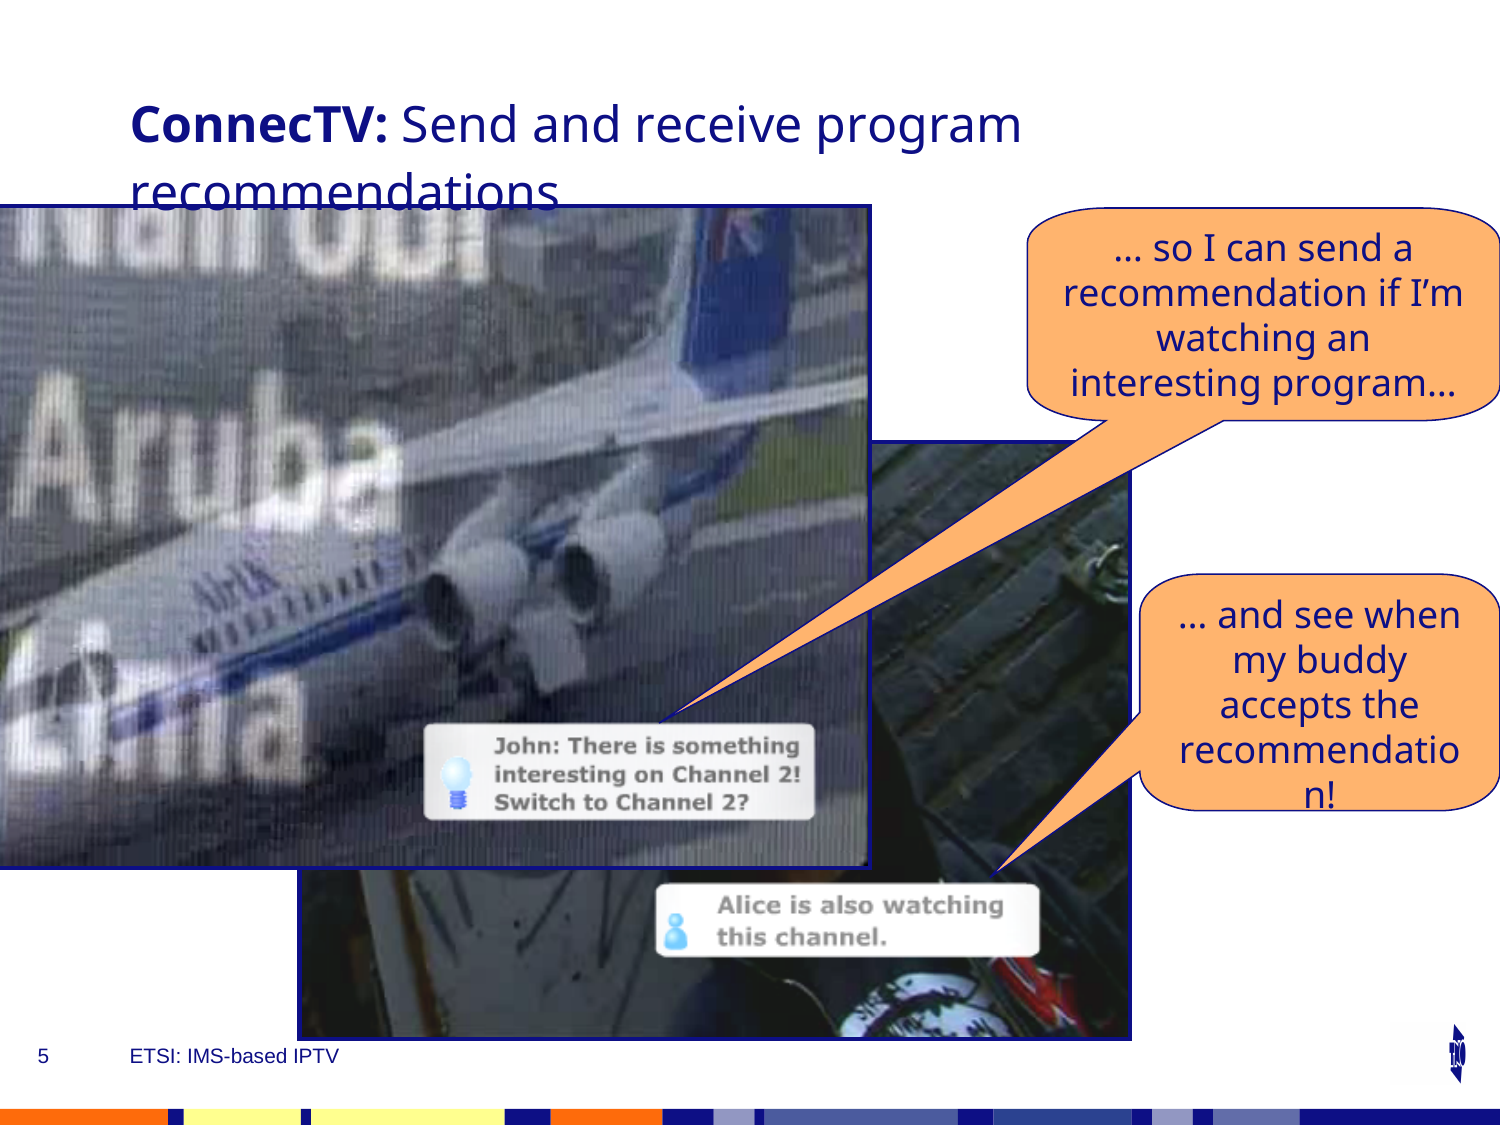

# ConnecTV: Send and receive program recommendations
… so I can send a recommendation if I’m watching an interesting program…
… and see when my buddy accepts the recommendation!
5
ETSI: IMS-based IPTV